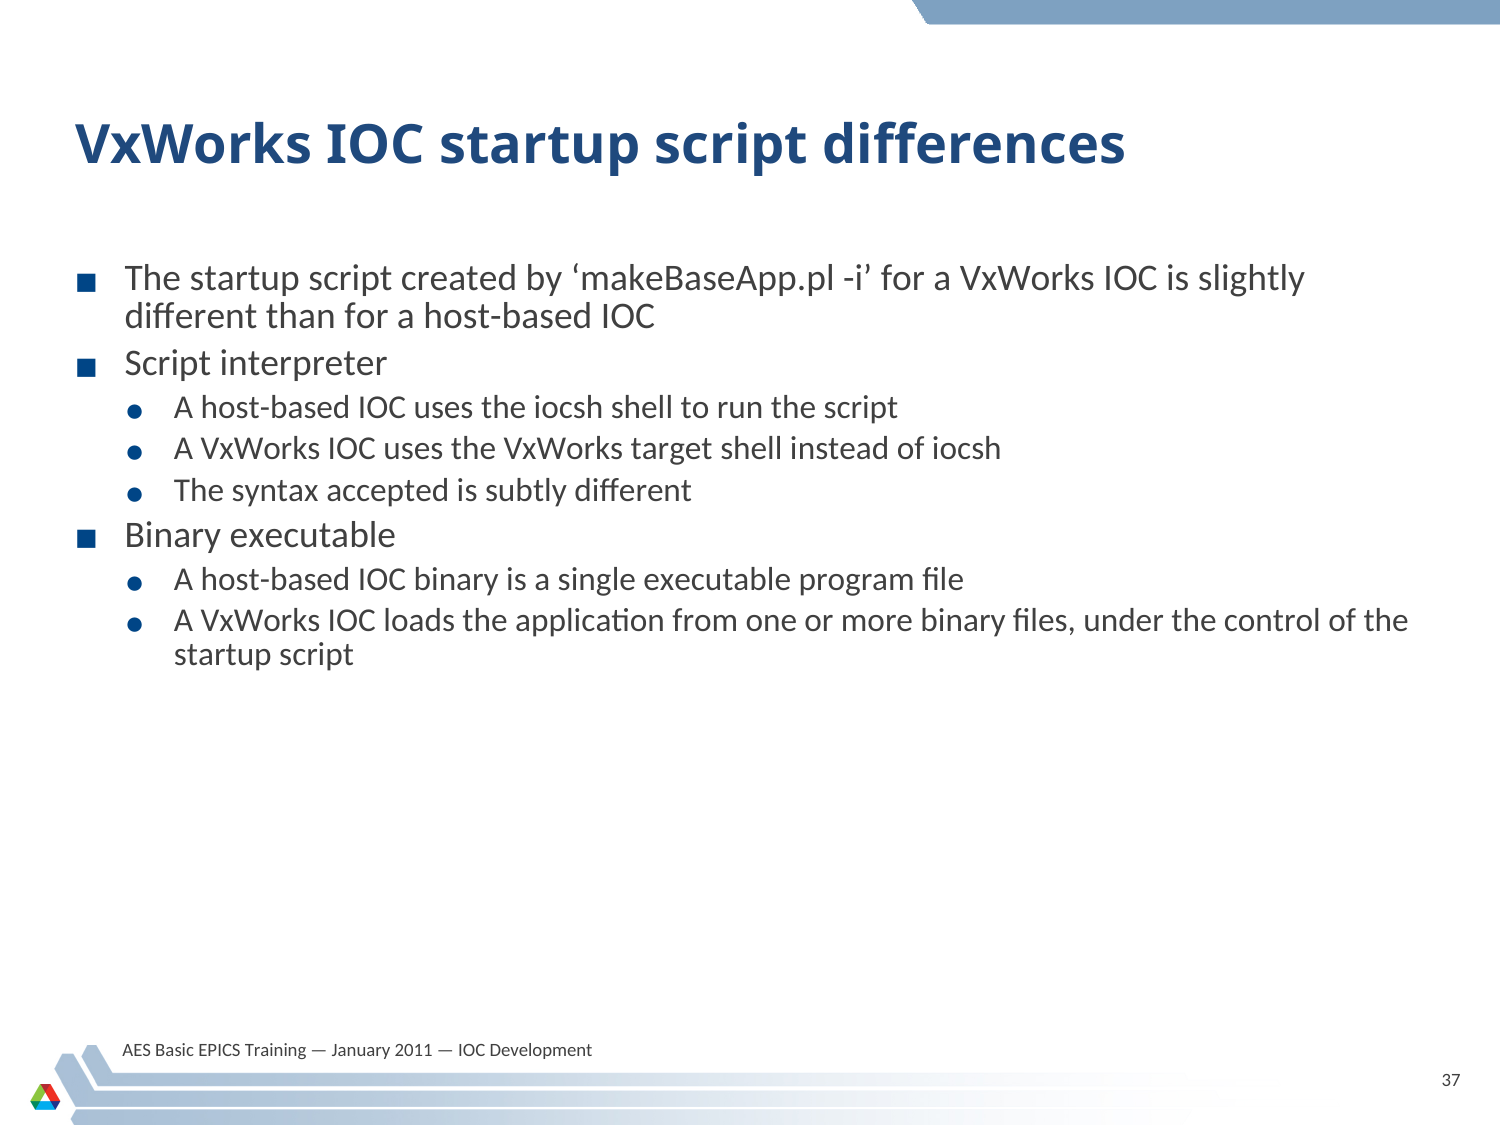

# VxWorks IOC startup script differences
The startup script created by ‘makeBaseApp.pl -i’ for a VxWorks IOC is slightly different than for a host-based IOC
Script interpreter
A host-based IOC uses the iocsh shell to run the script
A VxWorks IOC uses the VxWorks target shell instead of iocsh
The syntax accepted is subtly different
Binary executable
A host-based IOC binary is a single executable program file
A VxWorks IOC loads the application from one or more binary files, under the control of the startup script
AES Basic EPICS Training — January 2011 — IOC Development
37